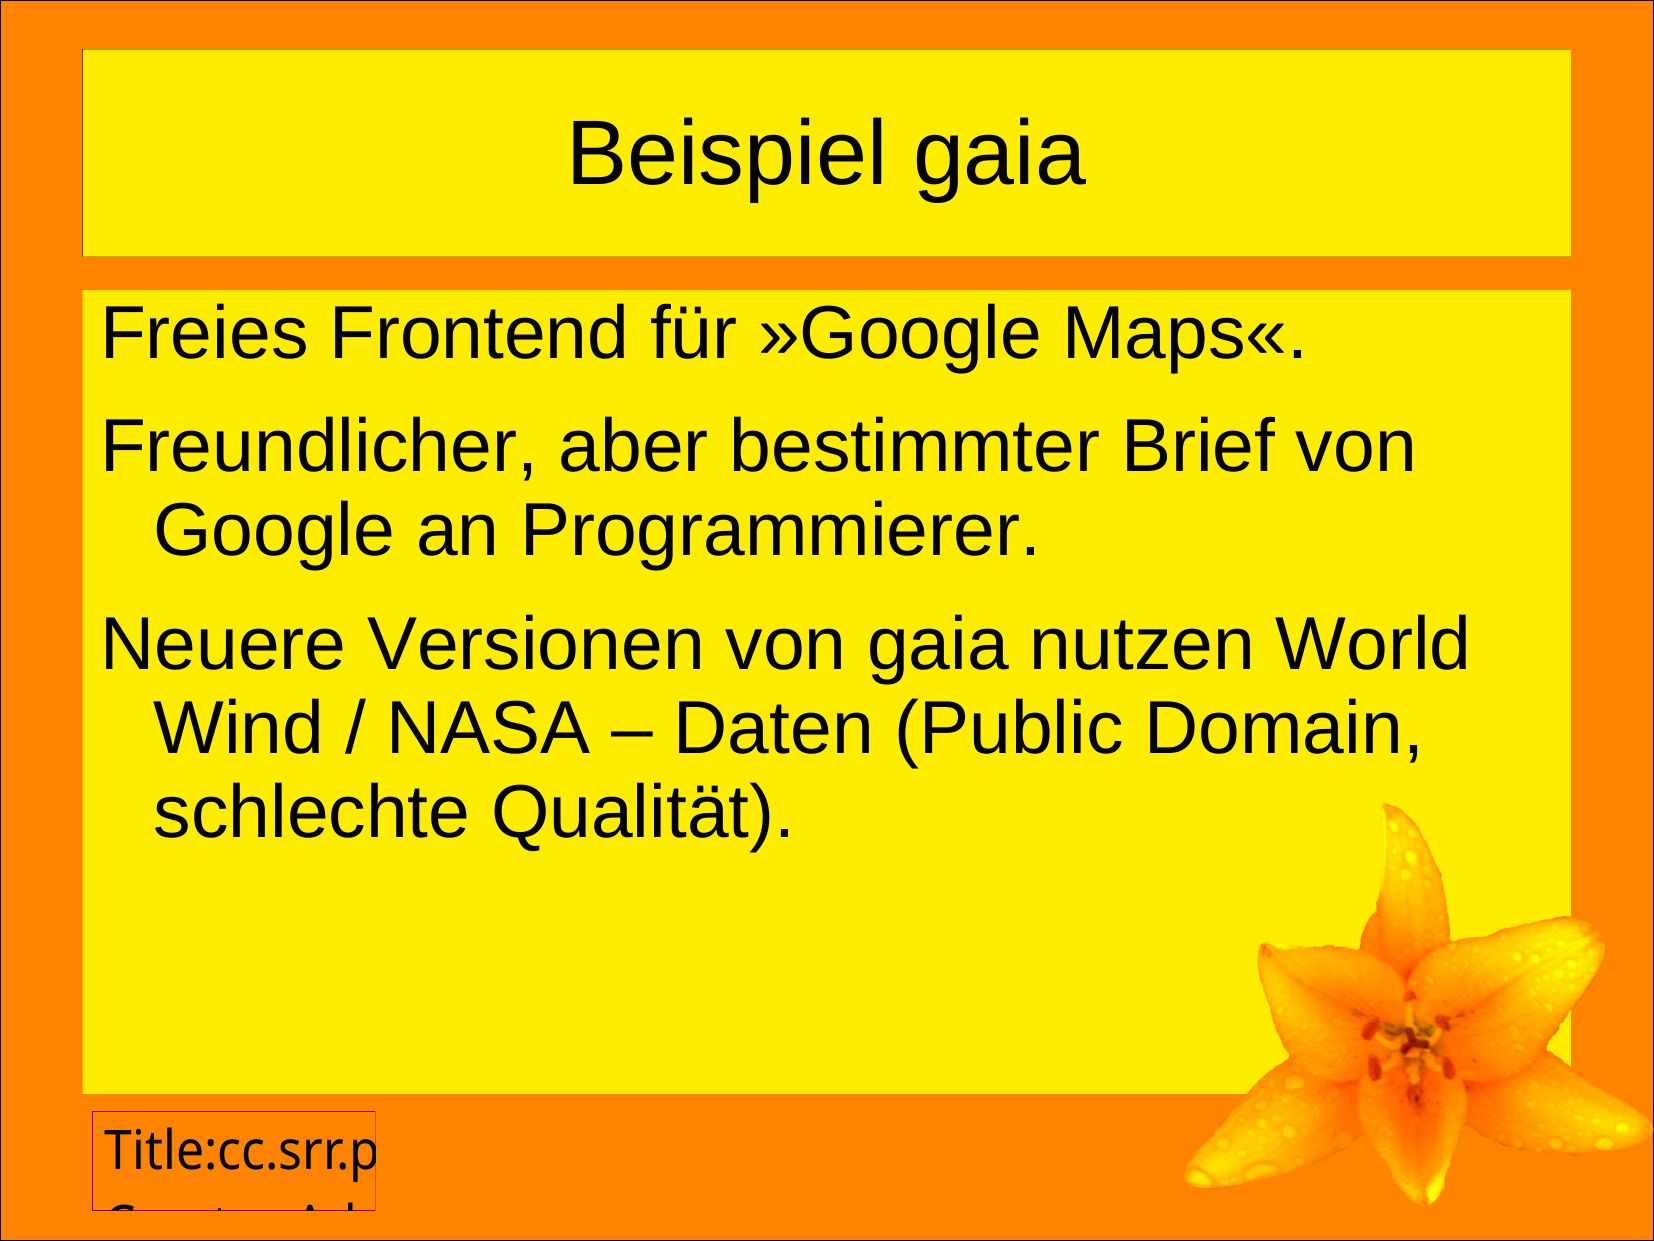

# Beispiel gaia
Freies Frontend für »Google Maps«.
Freundlicher, aber bestimmter Brief von Google an Programmierer.
Neuere Versionen von gaia nutzen World Wind / NASA – Daten (Public Domain, schlechte Qualität).